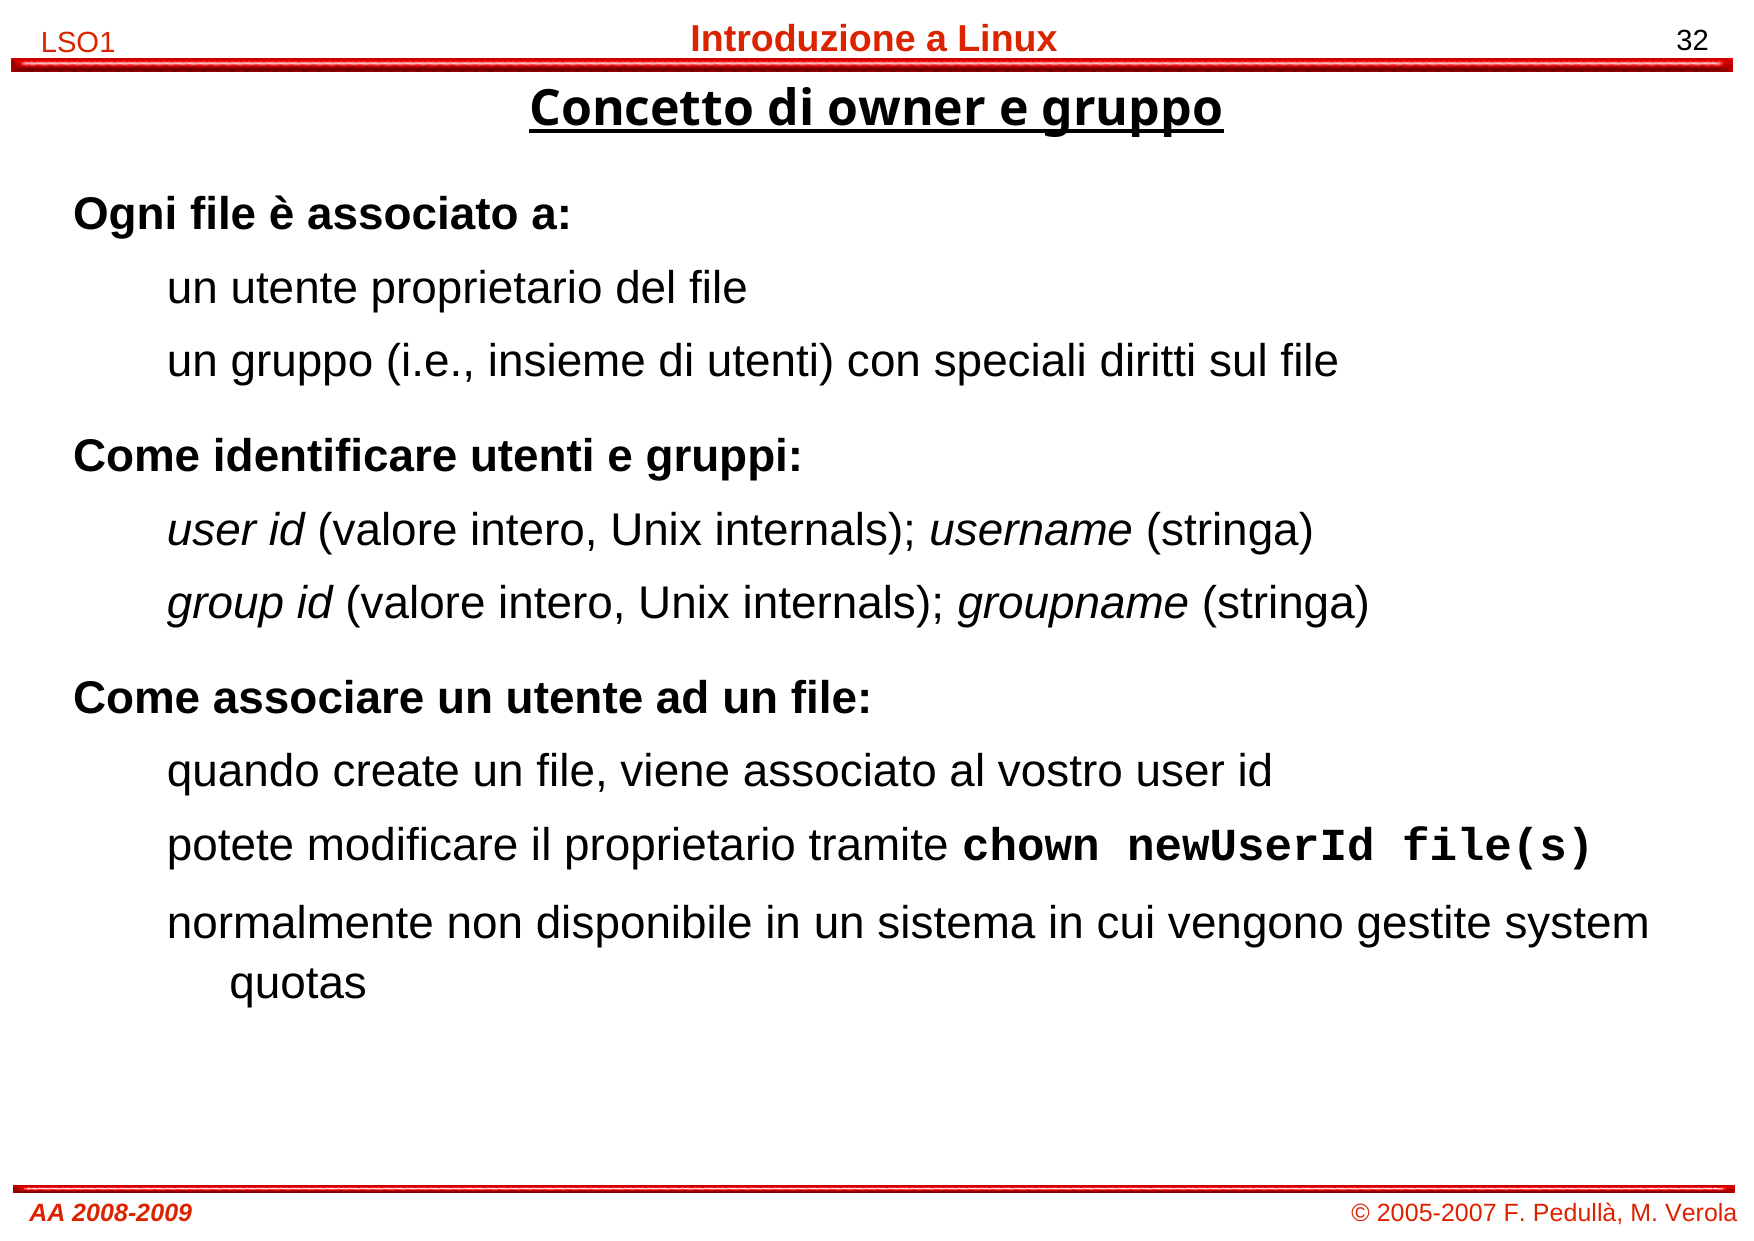

# Concetto di owner e gruppo
Ogni file è associato a:
un utente proprietario del file
un gruppo (i.e., insieme di utenti) con speciali diritti sul file
Come identificare utenti e gruppi:
user id (valore intero, Unix internals); username (stringa)
group id (valore intero, Unix internals); groupname (stringa)
Come associare un utente ad un file:
quando create un file, viene associato al vostro user id
potete modificare il proprietario tramite chown newUserId file(s)
normalmente non disponibile in un sistema in cui vengono gestite system quotas